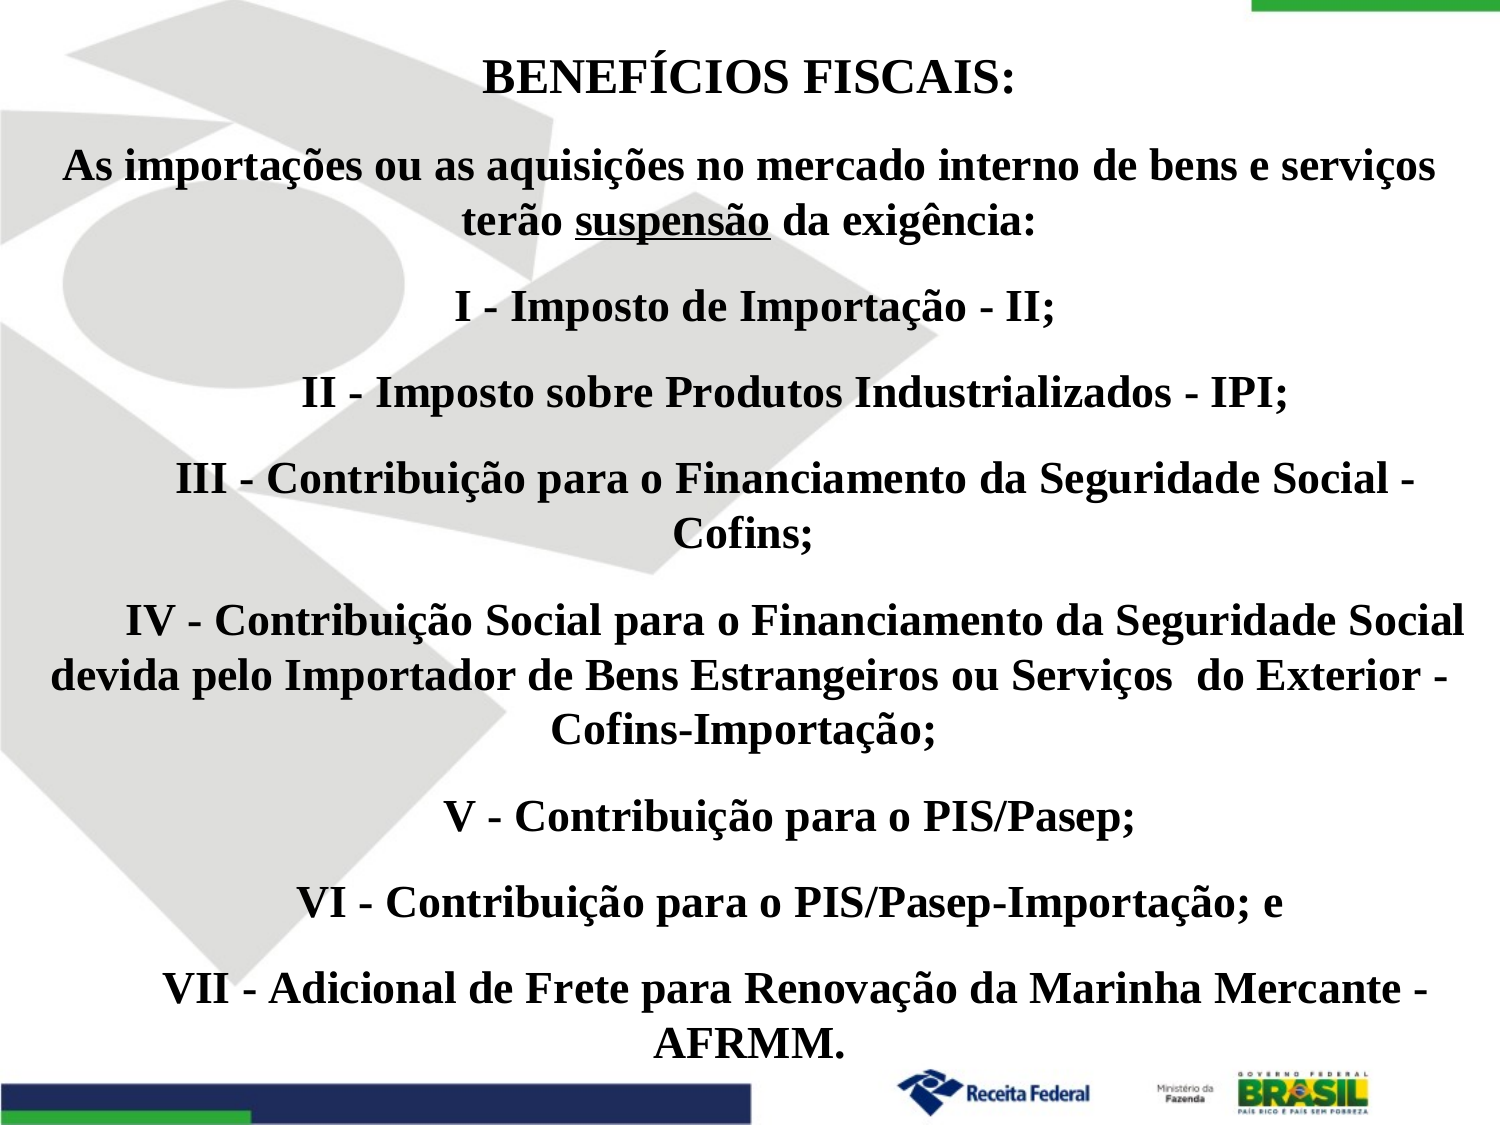

BENEFÍCIOS FISCAIS:
As importações ou as aquisições no mercado interno de bens e serviços terão suspensão da exigência:
 I - Imposto de Importação - II;
 II - Imposto sobre Produtos Industrializados - IPI;
 III - Contribuição para o Financiamento da Seguridade Social - Cofins;
 IV - Contribuição Social para o Financiamento da Seguridade Social devida pelo Importador de Bens Estrangeiros ou Serviços do Exterior - Cofins-Importação;
 V - Contribuição para o PIS/Pasep;
 VI - Contribuição para o PIS/Pasep-Importação; e
 VII - Adicional de Frete para Renovação da Marinha Mercante - AFRMM.